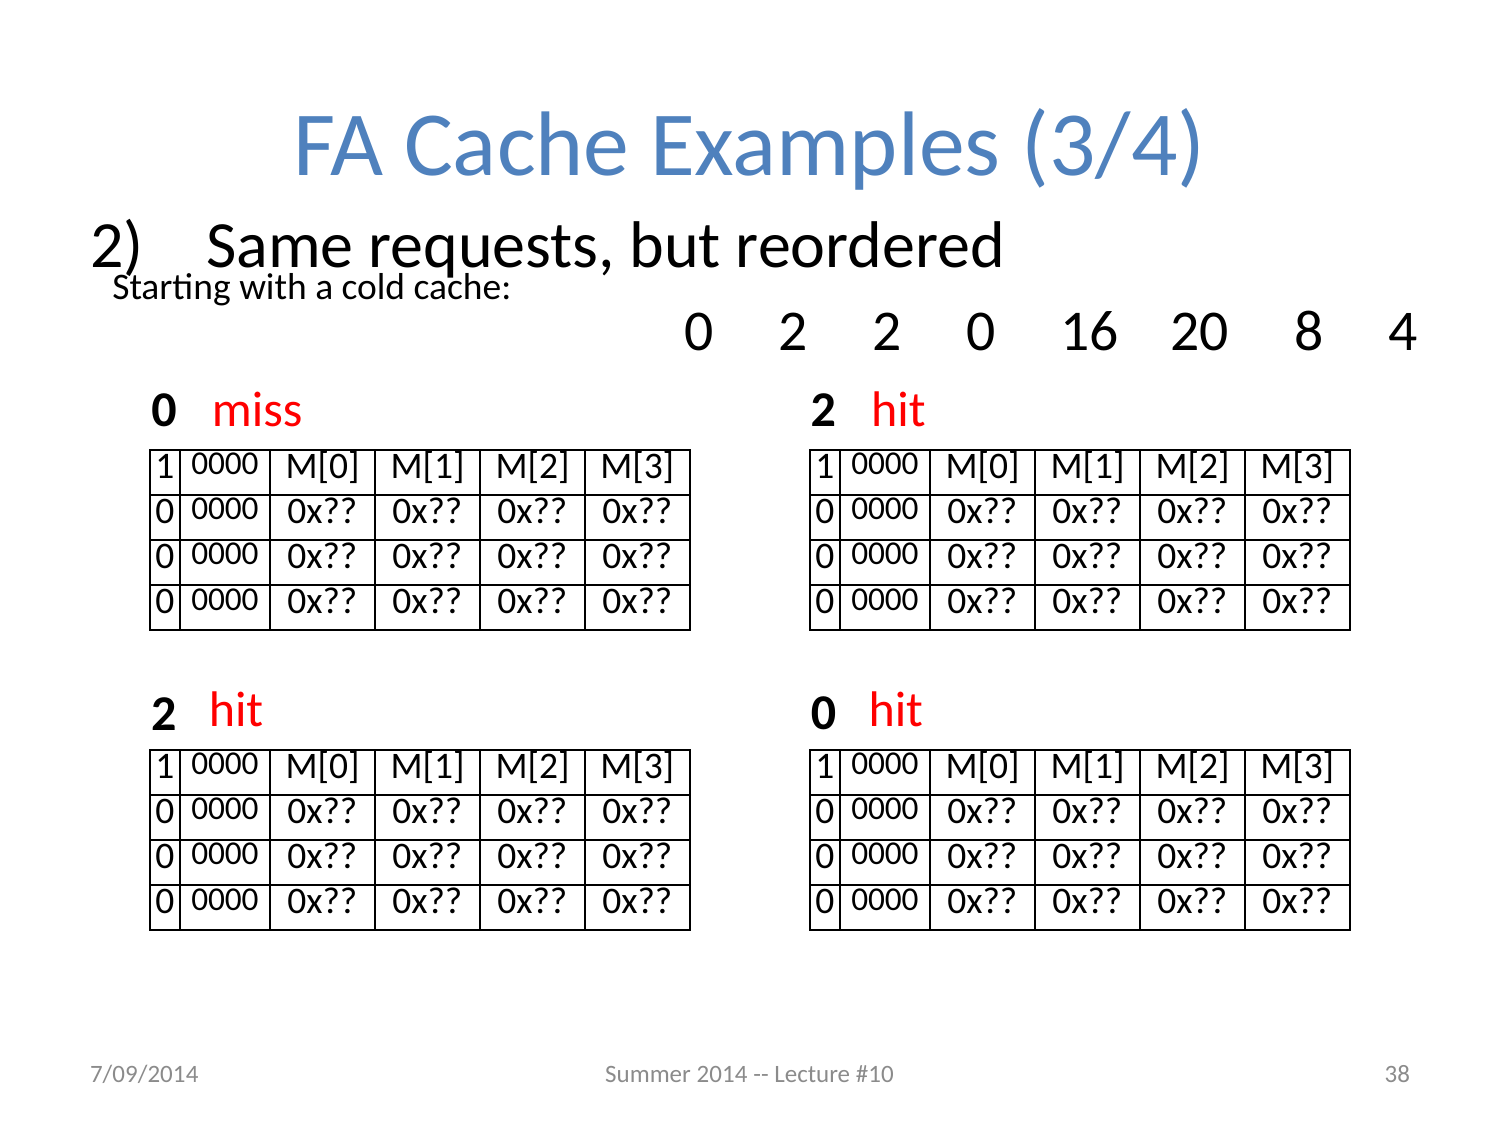

# FA Cache Examples (3/4)
 Same requests, but reordered
 0 2 2 0 16 20 8 4
Starting with a cold cache:
0
 miss
2
 hit
| 1 | 0000 | M[0] | M[1] | M[2] | M[3] |
| --- | --- | --- | --- | --- | --- |
| 0 | 0000 | 0x?? | 0x?? | 0x?? | 0x?? |
| 0 | 0000 | 0x?? | 0x?? | 0x?? | 0x?? |
| 0 | 0000 | 0x?? | 0x?? | 0x?? | 0x?? |
| 1 | 0000 | M[0] | M[1] | M[2] | M[3] |
| --- | --- | --- | --- | --- | --- |
| 0 | 0000 | 0x?? | 0x?? | 0x?? | 0x?? |
| 0 | 0000 | 0x?? | 0x?? | 0x?? | 0x?? |
| 0 | 0000 | 0x?? | 0x?? | 0x?? | 0x?? |
 hit
 hit
0
2
| 1 | 0000 | M[0] | M[1] | M[2] | M[3] |
| --- | --- | --- | --- | --- | --- |
| 0 | 0000 | 0x?? | 0x?? | 0x?? | 0x?? |
| 0 | 0000 | 0x?? | 0x?? | 0x?? | 0x?? |
| 0 | 0000 | 0x?? | 0x?? | 0x?? | 0x?? |
| 1 | 0000 | M[0] | M[1] | M[2] | M[3] |
| --- | --- | --- | --- | --- | --- |
| 0 | 0000 | 0x?? | 0x?? | 0x?? | 0x?? |
| 0 | 0000 | 0x?? | 0x?? | 0x?? | 0x?? |
| 0 | 0000 | 0x?? | 0x?? | 0x?? | 0x?? |
7/09/2014
Summer 2014 -- Lecture #10